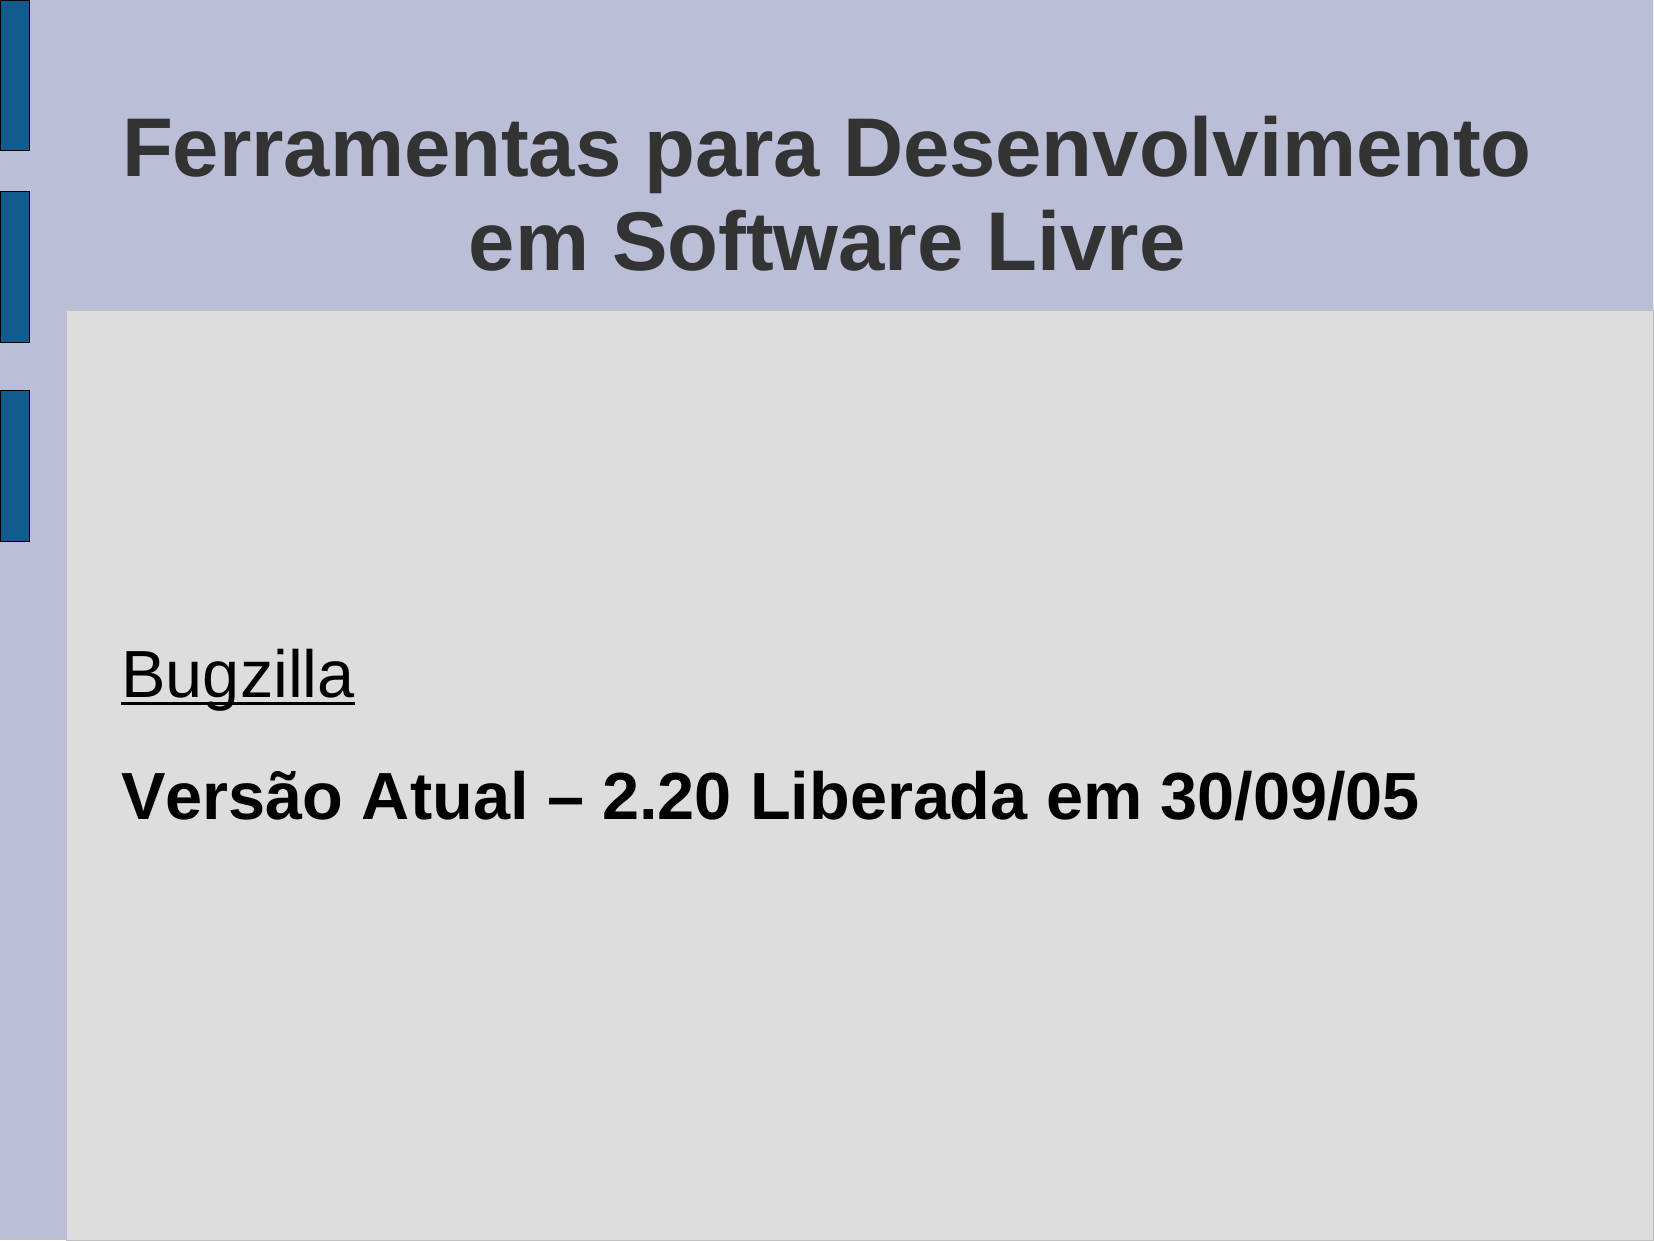

# Ferramentas para Desenvolvimento em Software Livre
Bugzilla
Versão Atual – 2.20 Liberada em 30/09/05